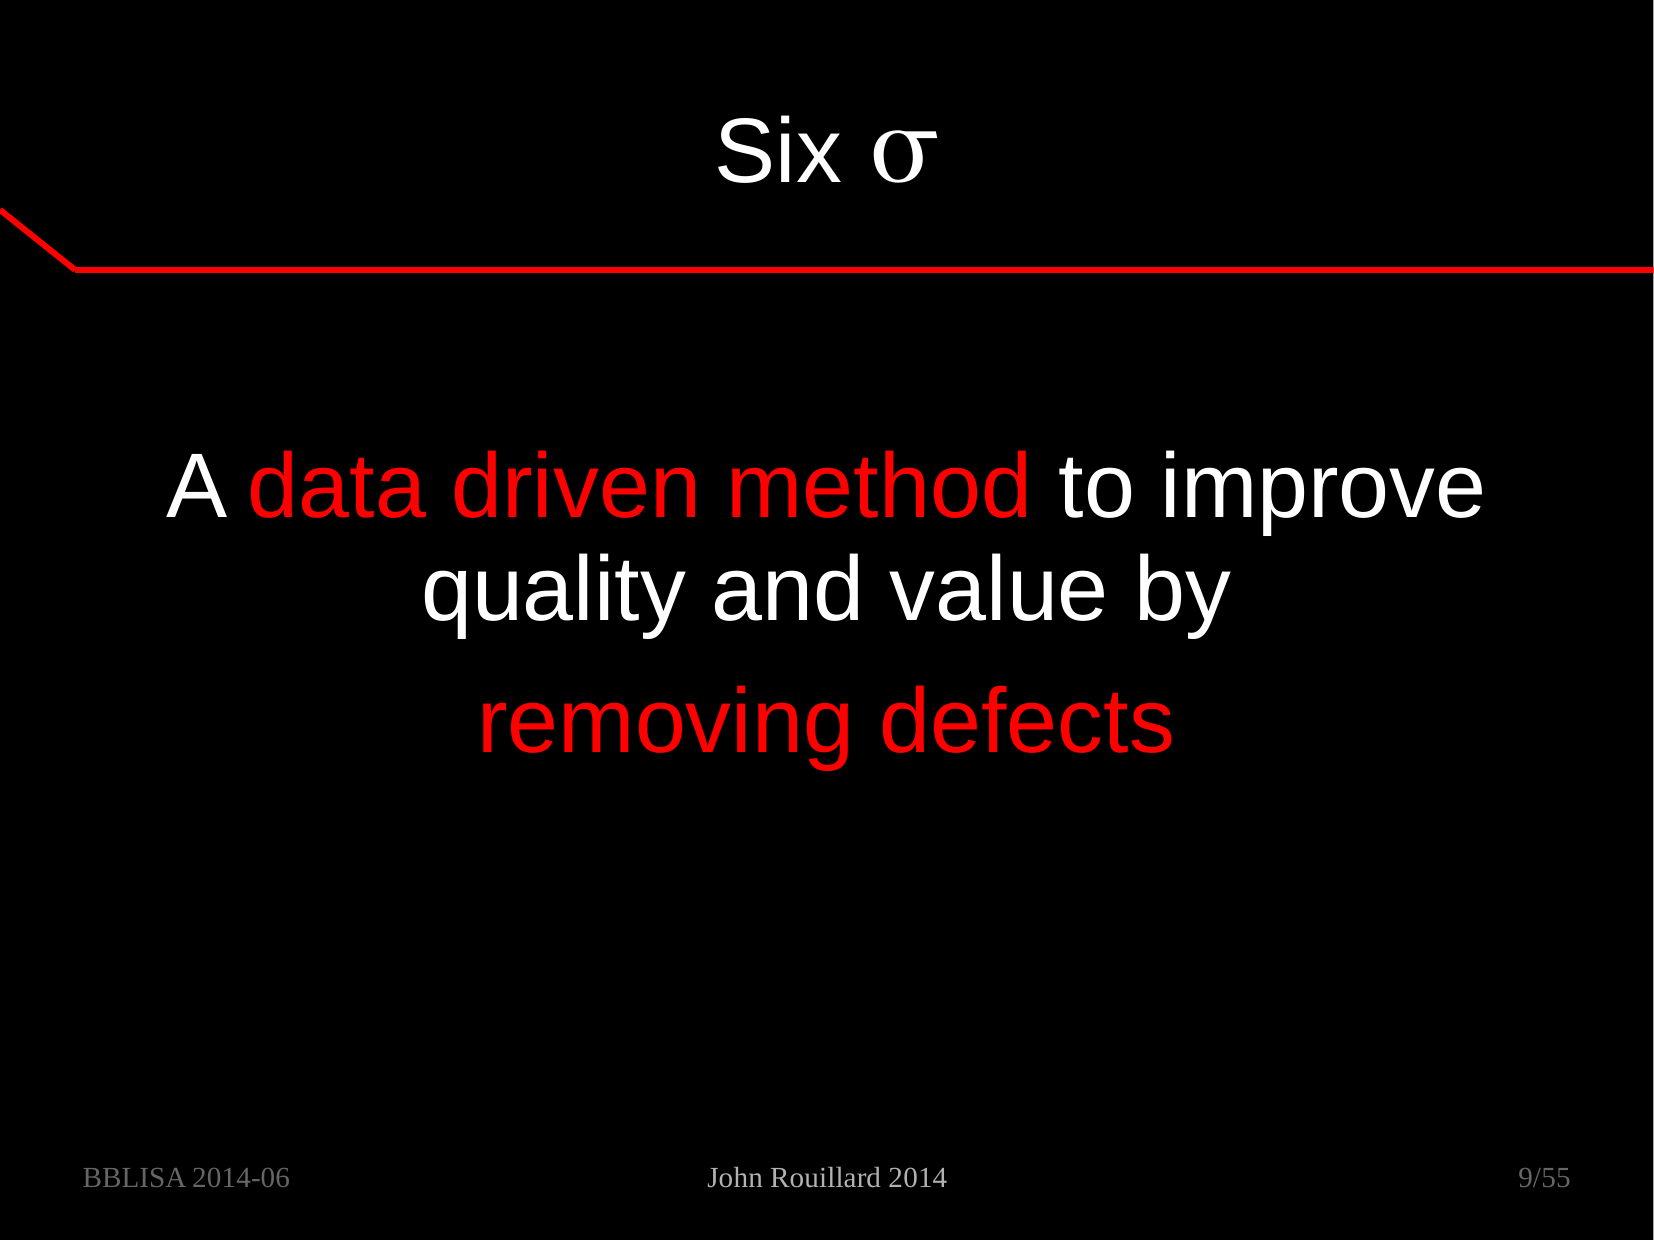

# Six 
A data driven method to improve quality and value by
removing defects
BBLISA 2014-06
John Rouillard 2014
9